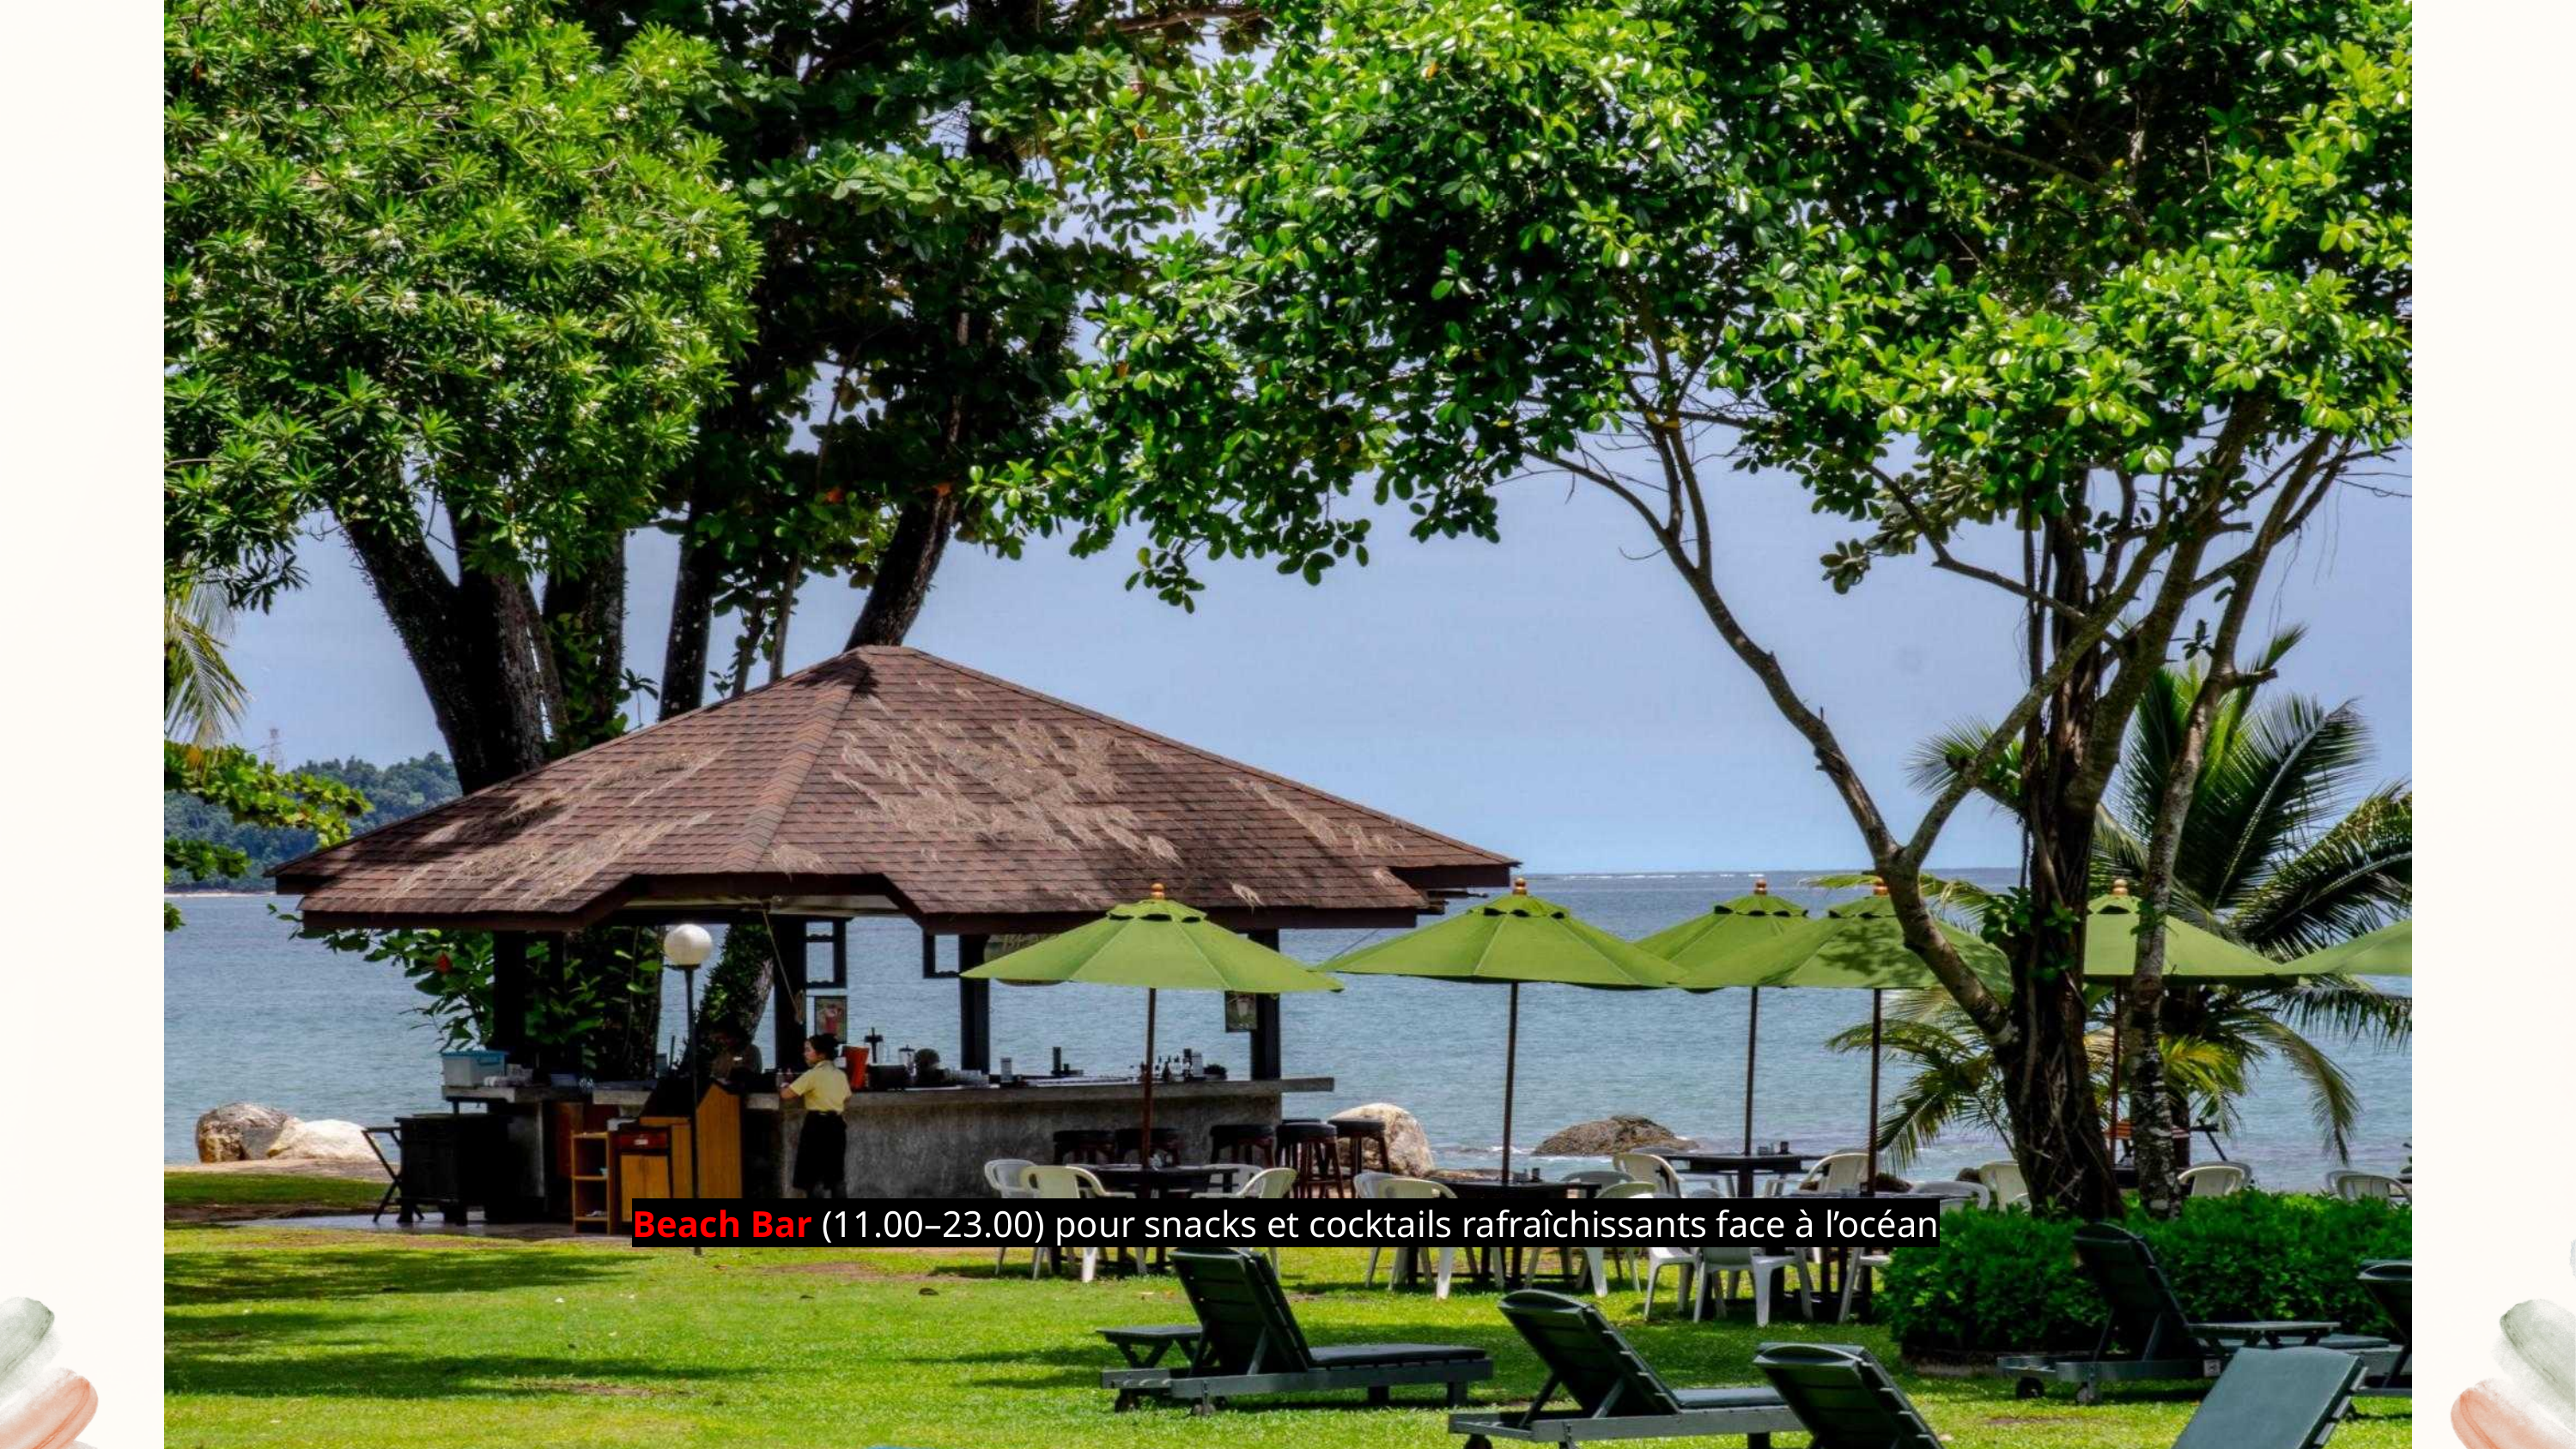

Beach Bar (11.00–23.00) pour snacks et cocktails rafraîchissants face à l’océan